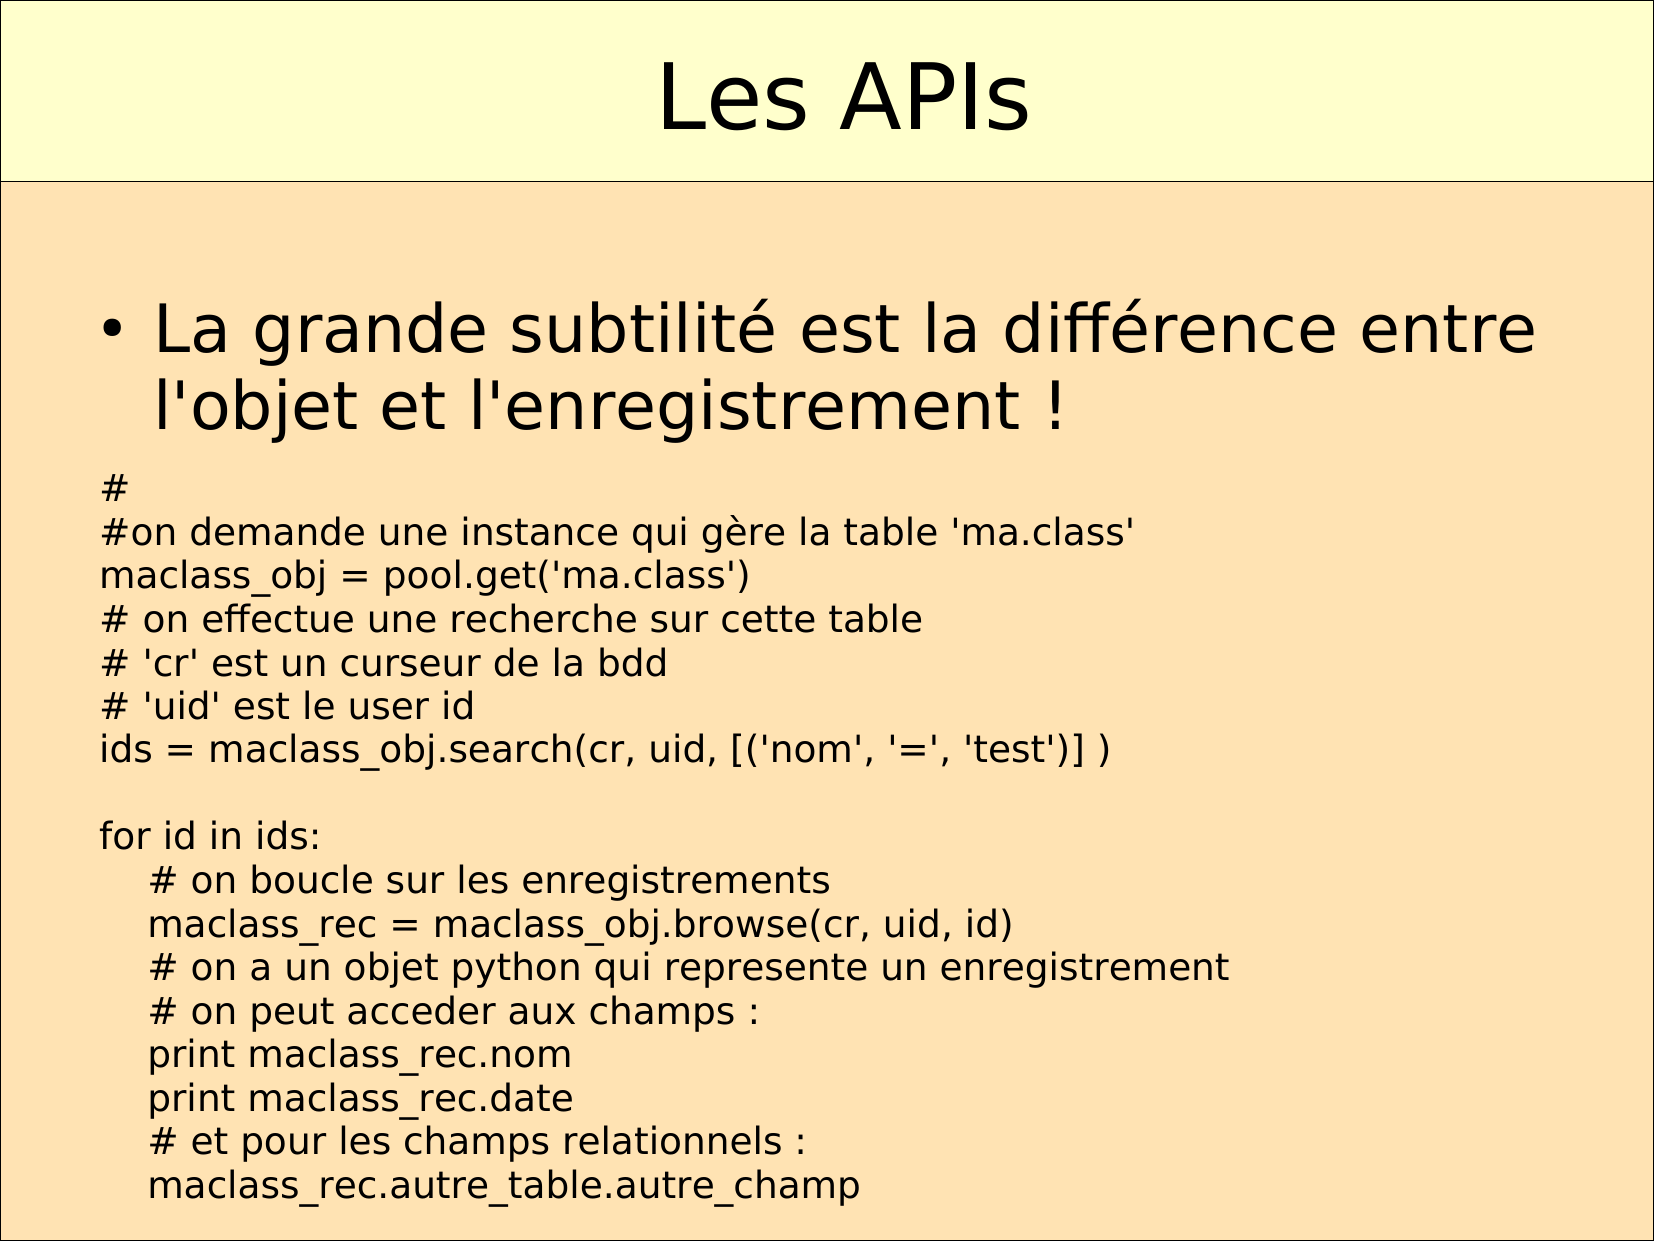

# Les APIs
La grande subtilité est la différence entre l'objet et l'enregistrement !
#
#on demande une instance qui gère la table 'ma.class'
maclass_obj = pool.get('ma.class')
# on effectue une recherche sur cette table
# 'cr' est un curseur de la bdd
# 'uid' est le user id
ids = maclass_obj.search(cr, uid, [('nom', '=', 'test')] )
for id in ids:
 # on boucle sur les enregistrements
 maclass_rec = maclass_obj.browse(cr, uid, id)
 # on a un objet python qui represente un enregistrement
 # on peut acceder aux champs :
 print maclass_rec.nom
 print maclass_rec.date
 # et pour les champs relationnels :
 maclass_rec.autre_table.autre_champ